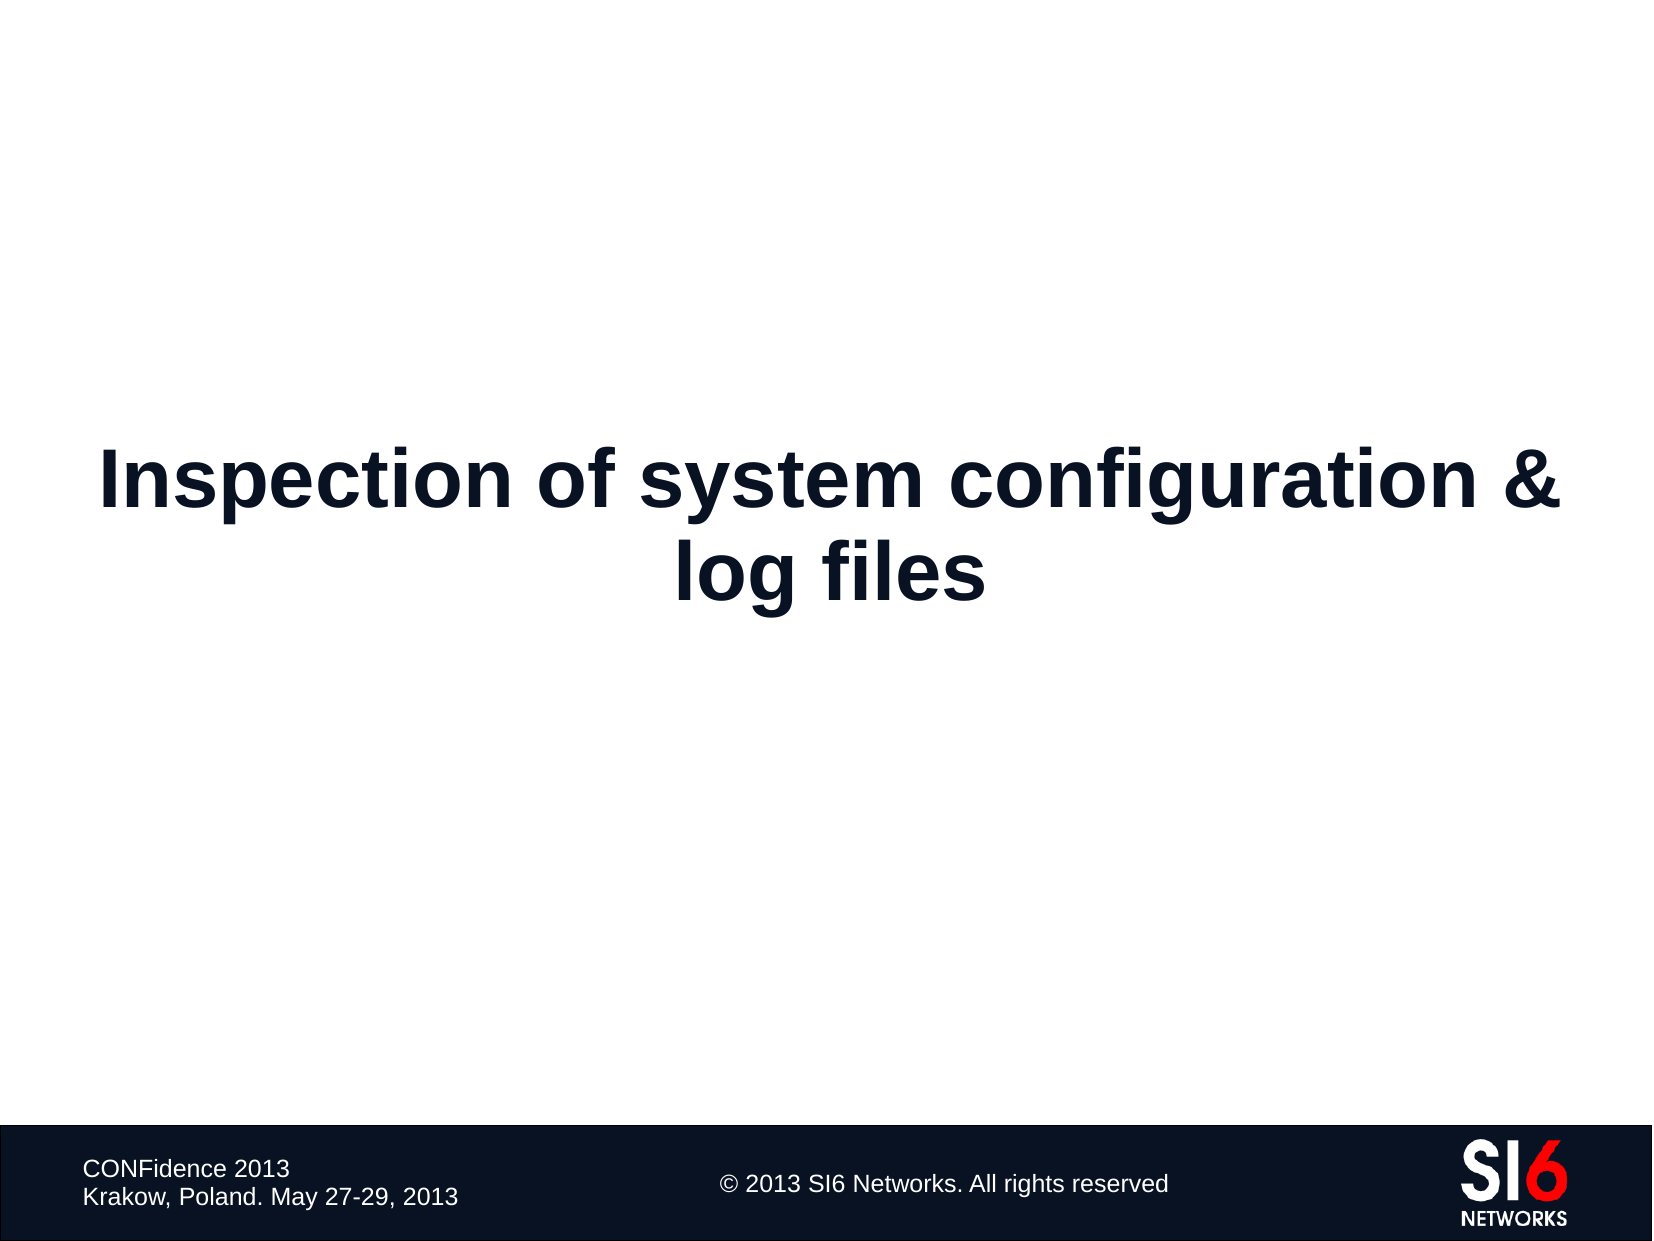

# Inspection of system configuration & log files
36